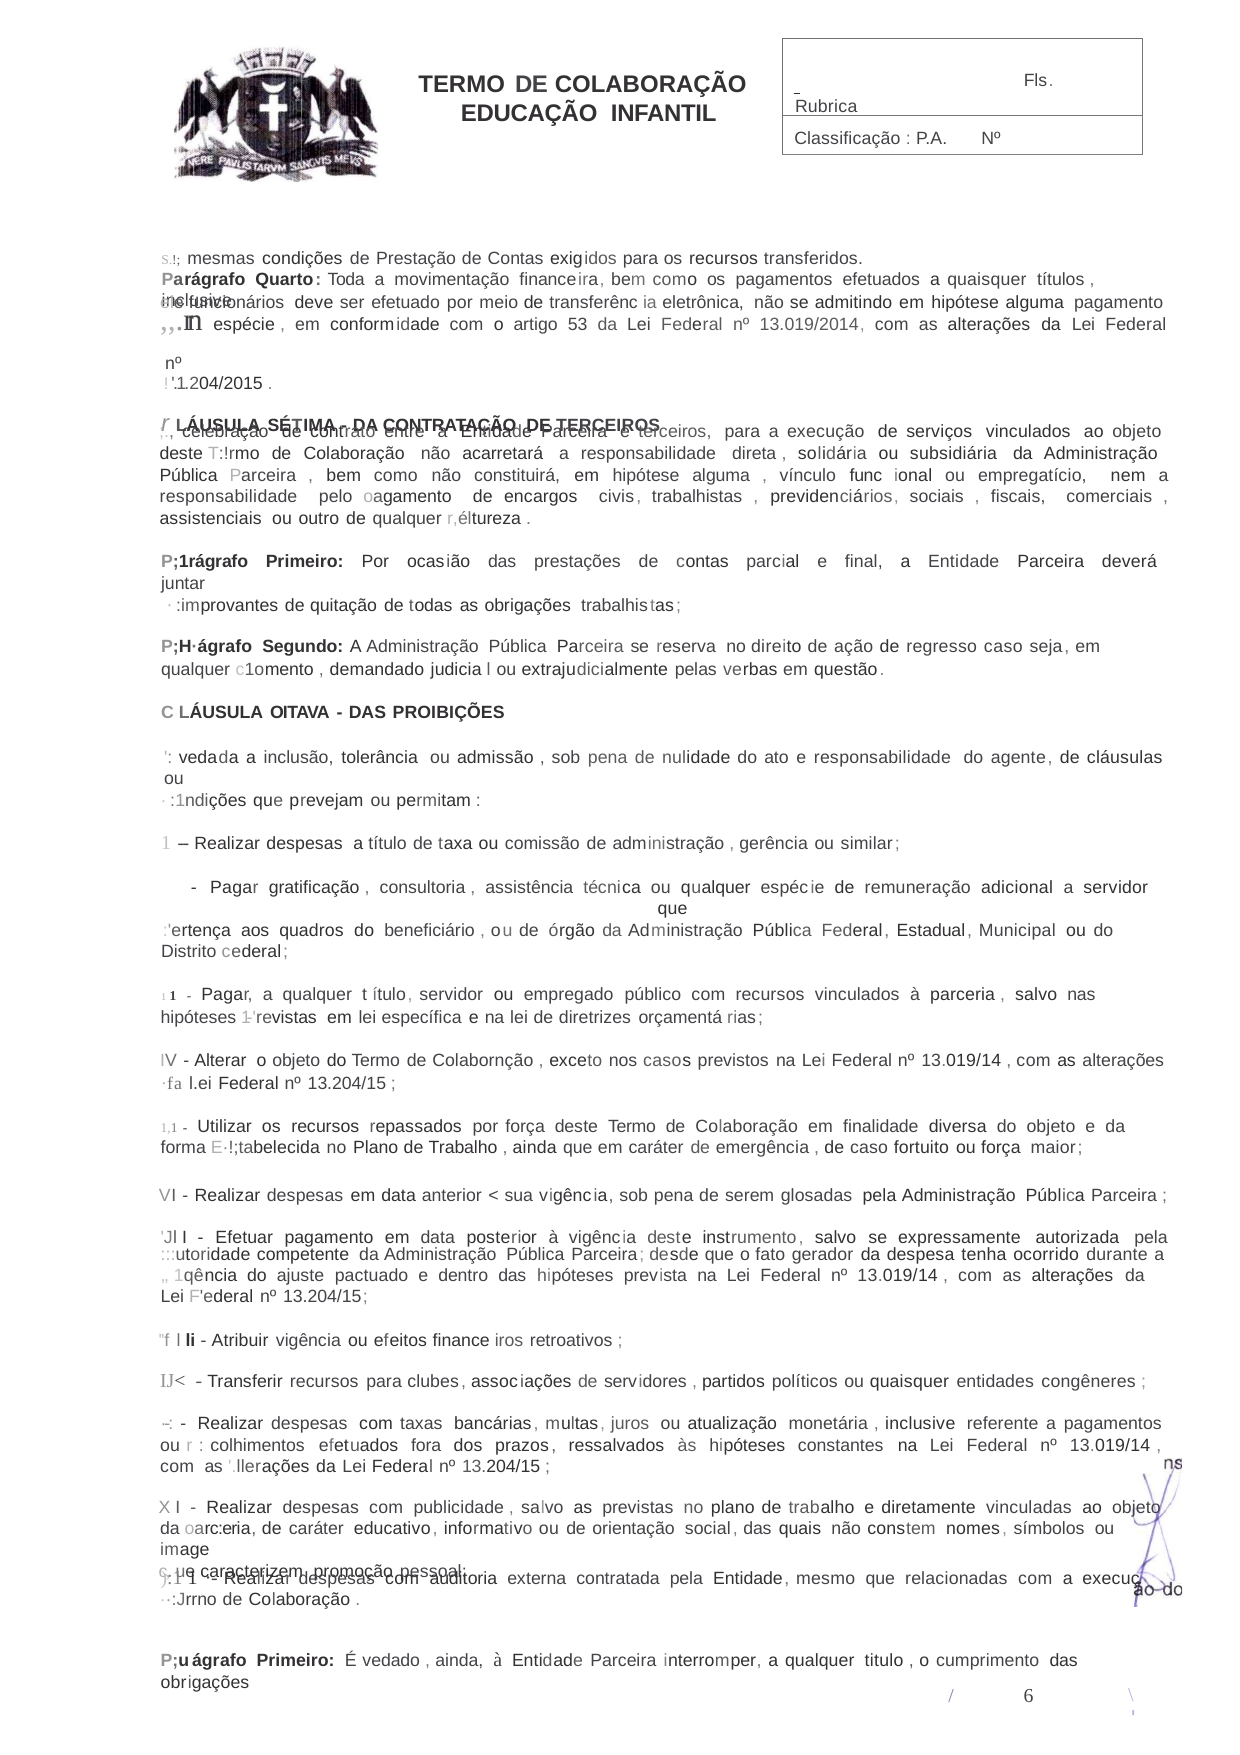

TERMO DE COLABORAÇÃO EDUCAÇÃO INFANTIL
Rubrica
Classificação : P.A.	Nº
Fls.
S.!; mesmas condições de Prestação de Contas exigidos para os recursos transferidos.
Parágrafo Quarto: Toda a movimentação financeira, bem como os pagamentos efetuados a quaisquer títulos , inclusive
ele funcionários deve ser efetuado por meio de transferênc ia eletrônica, não se admitindo em hipótese alguma pagamento
,,.rn espécie , em conformidade com o artigo 53 da Lei Federal nº 13.019/2014, com as alterações da Lei Federal nº
!'.1.204/2015 .
r LÁUSULA SÉTIMA - DA CONTRATAÇÃO DE TERCEIROS
;., celebração de contrato entre a Entidade Parceira e terceiros, para a execução de serviços vinculados ao objeto deste T:!rmo de Colaboração não acarretará a responsabilidade direta , solidária ou subsidiária da Administração Pública Parceira , bem como não constituirá, em hipótese alguma , vínculo func ional ou empregatício, nem a responsabilidade pelo oagamento de encargos civis, trabalhistas , previdenciários, sociais , fiscais, comerciais , assistenciais ou outro de qualquer r,éltureza .
P;1rágrafo Primeiro: Por ocasião das prestações de contas parcial e final, a Entidade Parceira deverá juntar
:improvantes de quitação de todas as obrigações trabalhistas;
P;H·ágrafo Segundo: A Administração Pública Parceira se reserva no direito de ação de regresso caso seja, em qualquer c1omento , demandado judicia l ou extrajudicialmente pelas verbas em questão.
C LÁUSULA OITAVA - DAS PROIBIÇÕES
': vedada a inclusão, tolerância ou admissão , sob pena de nulidade do ato e responsabilidade do agente, de cláusulas ou
·:1ndições que prevejam ou permitam :
1 -- Realizar despesas a título de taxa ou comissão de administração , gerência ou similar;
- Pagar gratificação , consultoria , assistência técnica ou qualquer espécie de remuneração adicional a servidor que
:'ertença aos quadros do beneficiário , ou de órgão da Administração Pública Federal, Estadual, Municipal ou do Distrito cederal;
1 1 - Pagar, a qualquer t ítulo, servidor ou empregado público com recursos vinculados à parceria , salvo nas hipóteses 1-'revistas em lei específica e na lei de diretrizes orçamentá rias;
IV - Alterar o objeto do Termo de Colabornção , exceto nos casos previstos na Lei Federal nº 13.019/14 , com as alterações
·fa l.ei Federal nº 13.204/15 ;
1,1 - Utilizar os recursos repassados por força deste Termo de Colaboração em finalidade diversa do objeto e da forma E·!;tabelecida no Plano de Trabalho , ainda que em caráter de emergência , de caso fortuito ou força maior;
VI - Realizar despesas em data anterior < sua vigência, sob pena de serem glosadas pela Administração Pública Parceira ; 'Jl I - Efetuar pagamento em data posterior à vigência deste instrumento, salvo se expressamente autorizada pela
:::utoridade competente da Administração Pública Parceira; desde que o fato gerador da despesa tenha ocorrido durante a
,, 1qência do ajuste pactuado e dentro das hipóteses prevista na Lei Federal nº 13.019/14 , com as alterações da Lei F'ederal nº 13.204/15;
''f l li - Atribuir vigência ou efeitos finance iros retroativos ;
IJ< - Transferir recursos para clubes, associações de servidores , partidos políticos ou quaisquer entidades congêneres ;
·-: - Realizar despesas com taxas bancárias, multas, juros ou atualização monetária , inclusive referente a pagamentos ou r : colhimentos efetuados fora dos prazos, ressalvados às hipóteses constantes na Lei Federal nº 13.019/14 , com as '.llerações da Lei Federal nº 13.204/15 ;
X I - Realizar despesas com publicidade , salvo as previstas no plano de trabalho e diretamente vinculadas ao objeto da oarc:eria, de caráter educativo, informativo ou de orientação social, das quais não constem nomes, símbolos ou image
c, ue caracterizem promoção pessoal;
):1 1 ·- Realizar despesas com auditoria externa contratada pela Entidade, mesmo que relacionadas com a execuç
··:Jrrno de Colaboração .
P;uágrafo Primeiro: É vedado , ainda, à Entidade Parceira interromper, a qualquer titulo , o cumprimento das obrigações
/	6
\
'